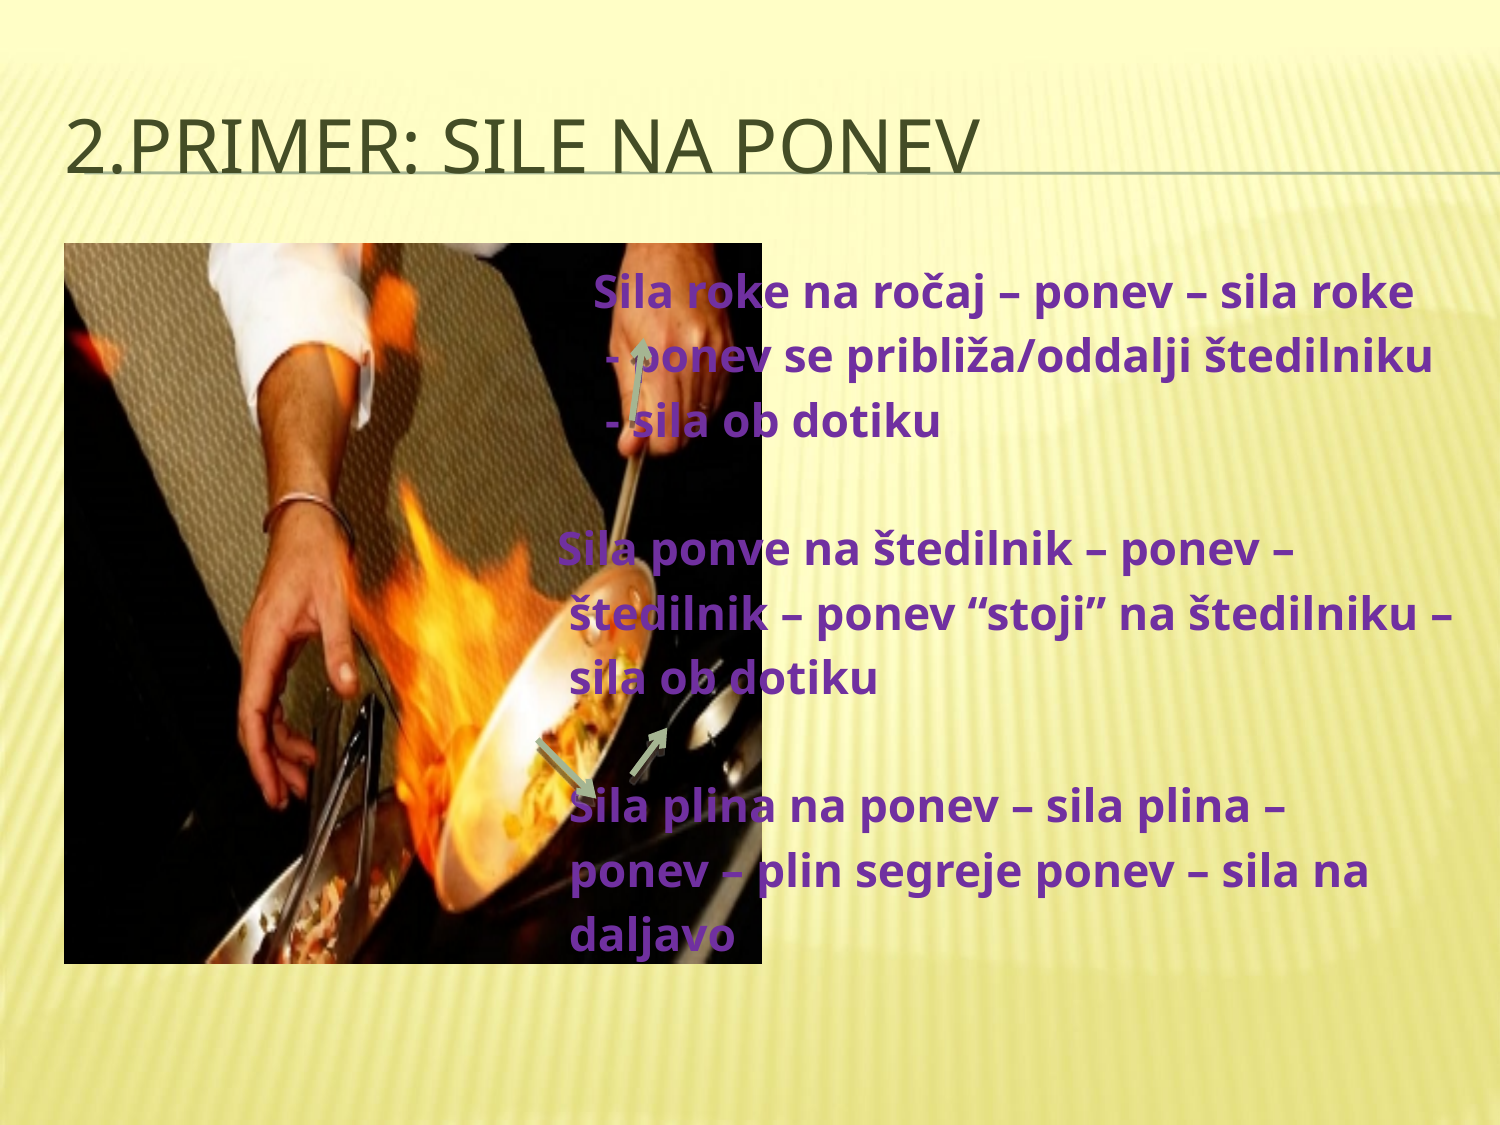

# 2.primer: sile na ponev
 Sila roke na ročaj – ponev – sila roke
 - ponev se približa/oddalji štedilniku
 - sila ob dotiku
 Sila ponve na štedilnik – ponev –
 štedilnik – ponev “stoji” na štedilniku –
 sila ob dotiku
 Sila plina na ponev – sila plina –
 ponev – plin segreje ponev – sila na
 daljavo